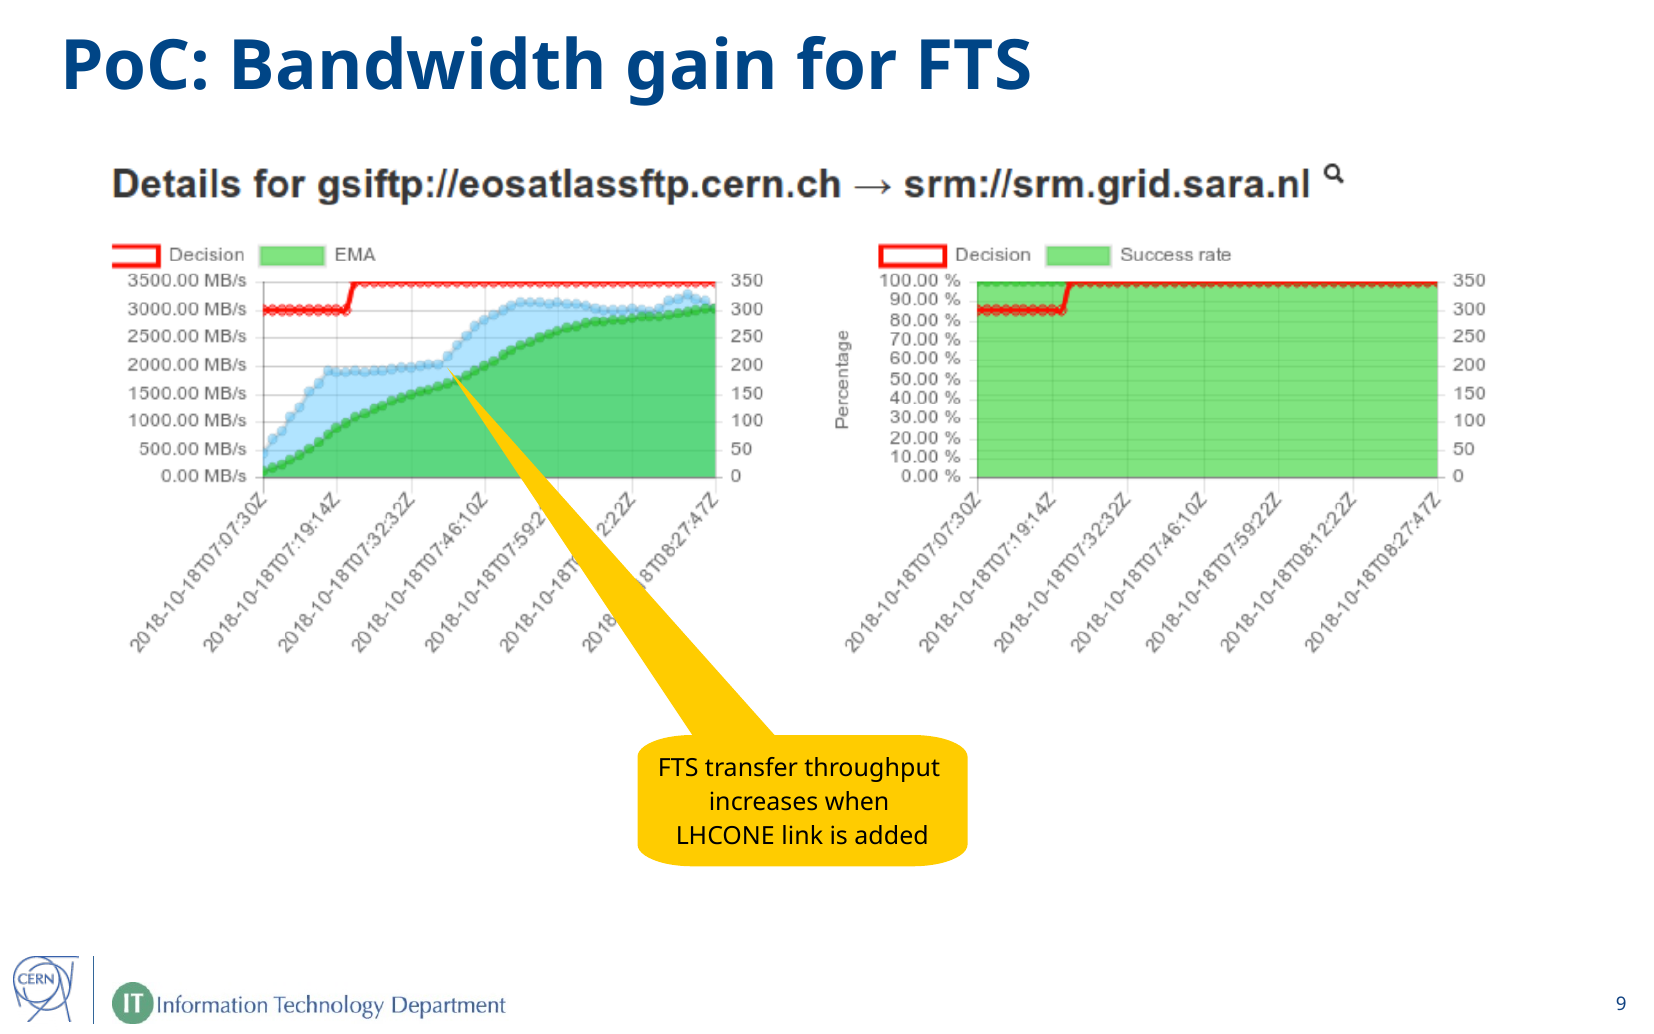

# PoC: Bandwidth gain for FTS
FTS transfer throughput
increases when
LHCONE link is added